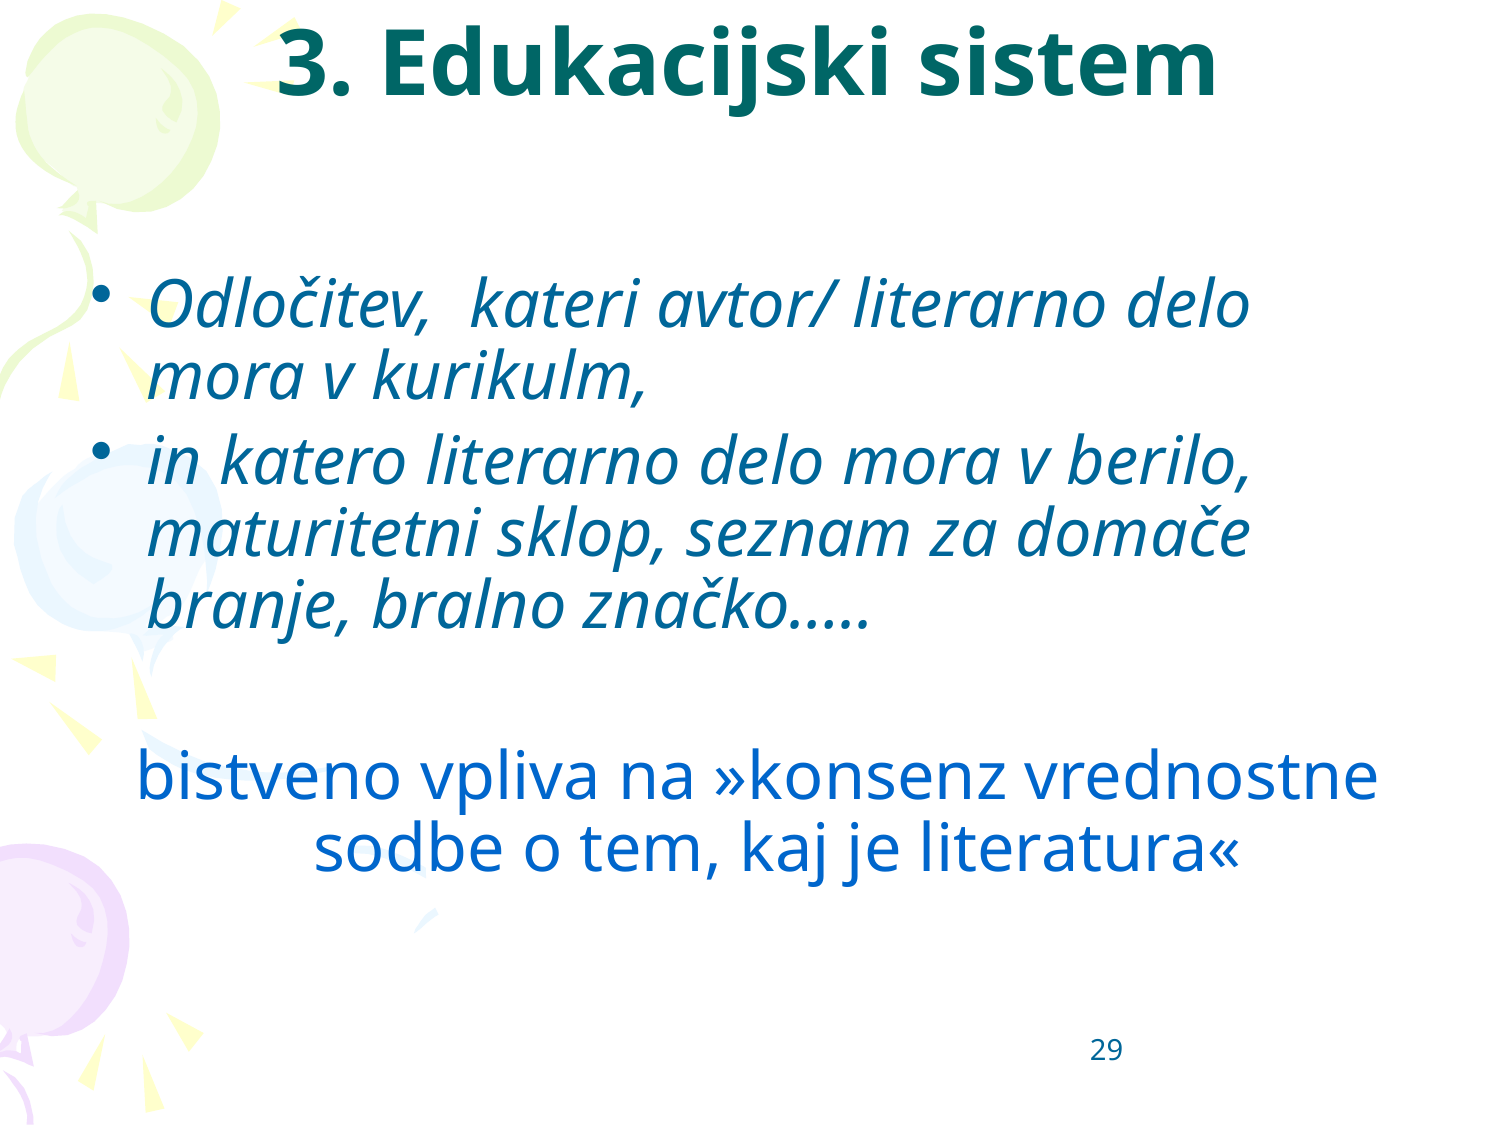

# 3. Edukacijski sistem
Odločitev, kateri avtor/ literarno delo mora v kurikulm,
in katero literarno delo mora v berilo, maturitetni sklop, seznam za domače branje, bralno značko…..
 bistveno vpliva na »konsenz vrednostne sodbe o tem, kaj je literatura«